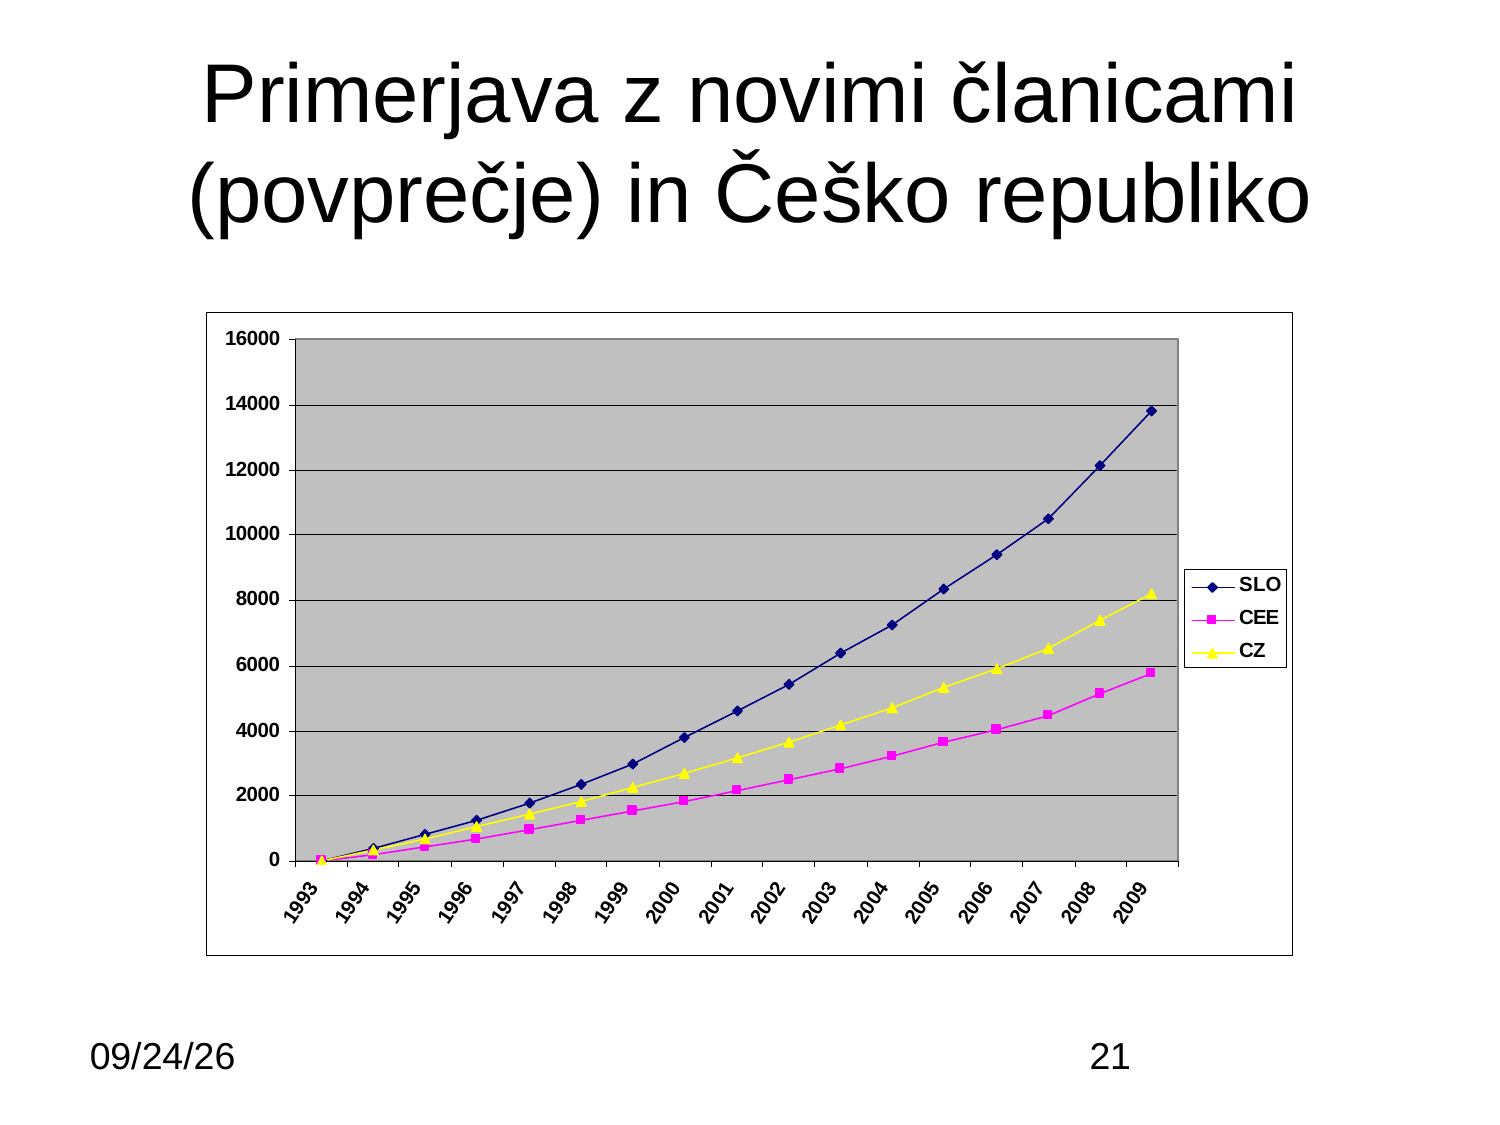

# Primerjava z novimi članicami (povprečje) in Češko republiko
21